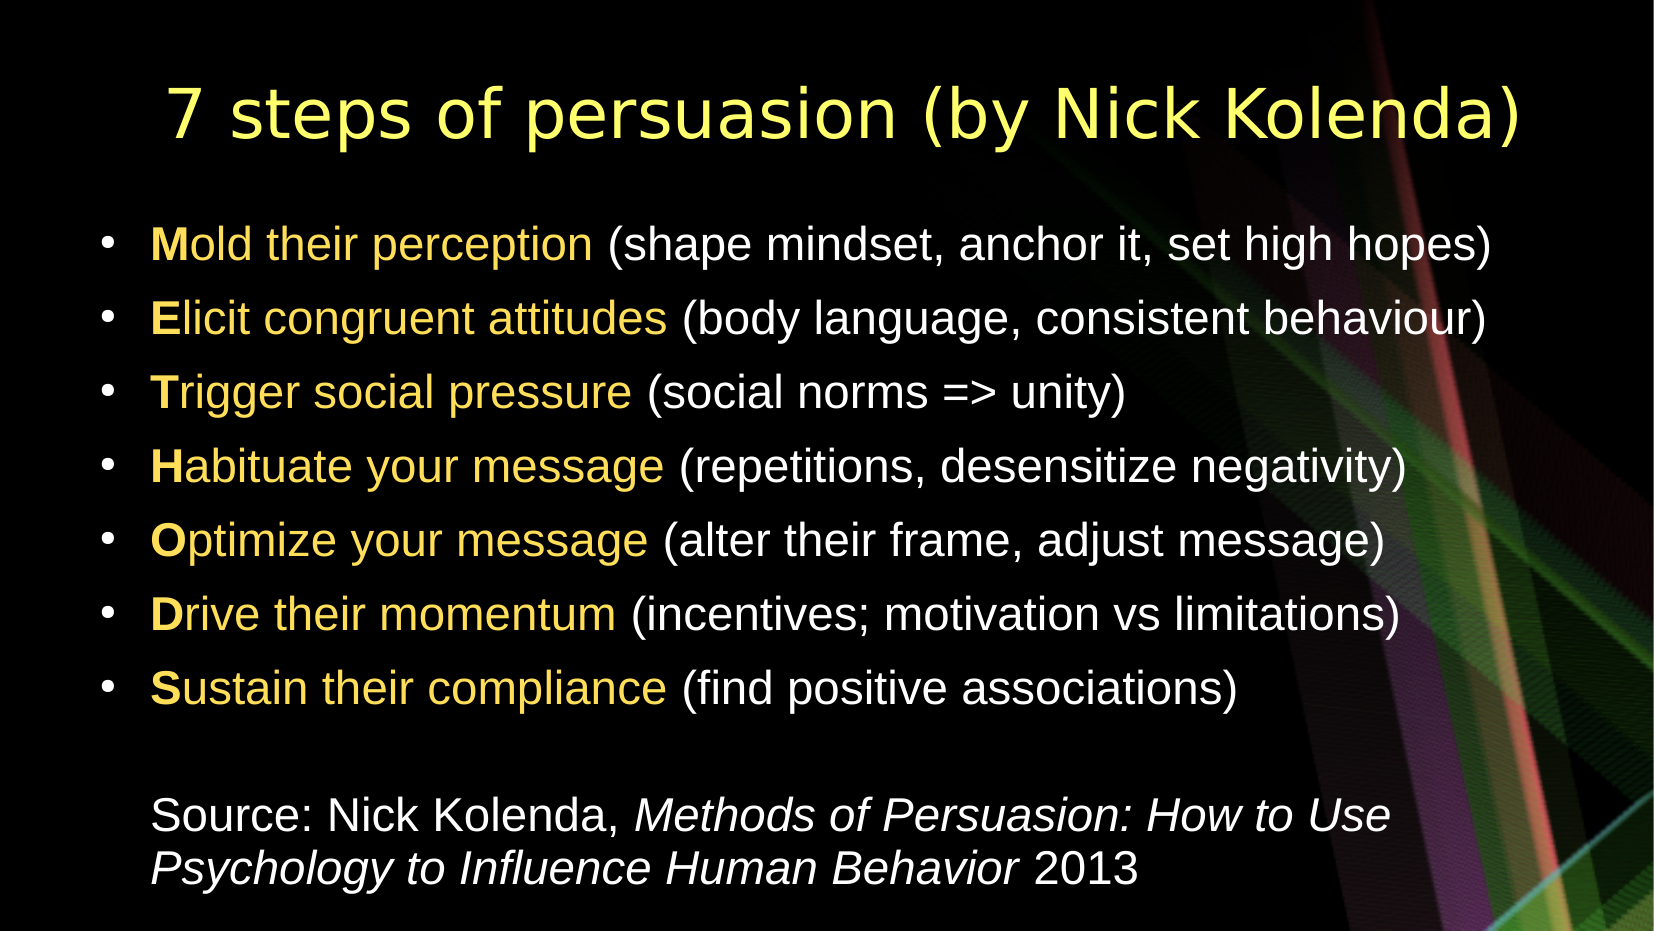

# 7 steps of persuasion (by Nick Kolenda)
Mold their perception (shape mindset, anchor it, set high hopes)
Elicit congruent attitudes (body language, consistent behaviour)
Trigger social pressure (social norms => unity)
Habituate your message (repetitions, desensitize negativity)
Optimize your message (alter their frame, adjust message)
Drive their momentum (incentives; motivation vs limitations)
Sustain their compliance (find positive associations)
Source: Nick Kolenda, Methods of Persuasion: How to Use Psychology to Influence Human Behavior 2013